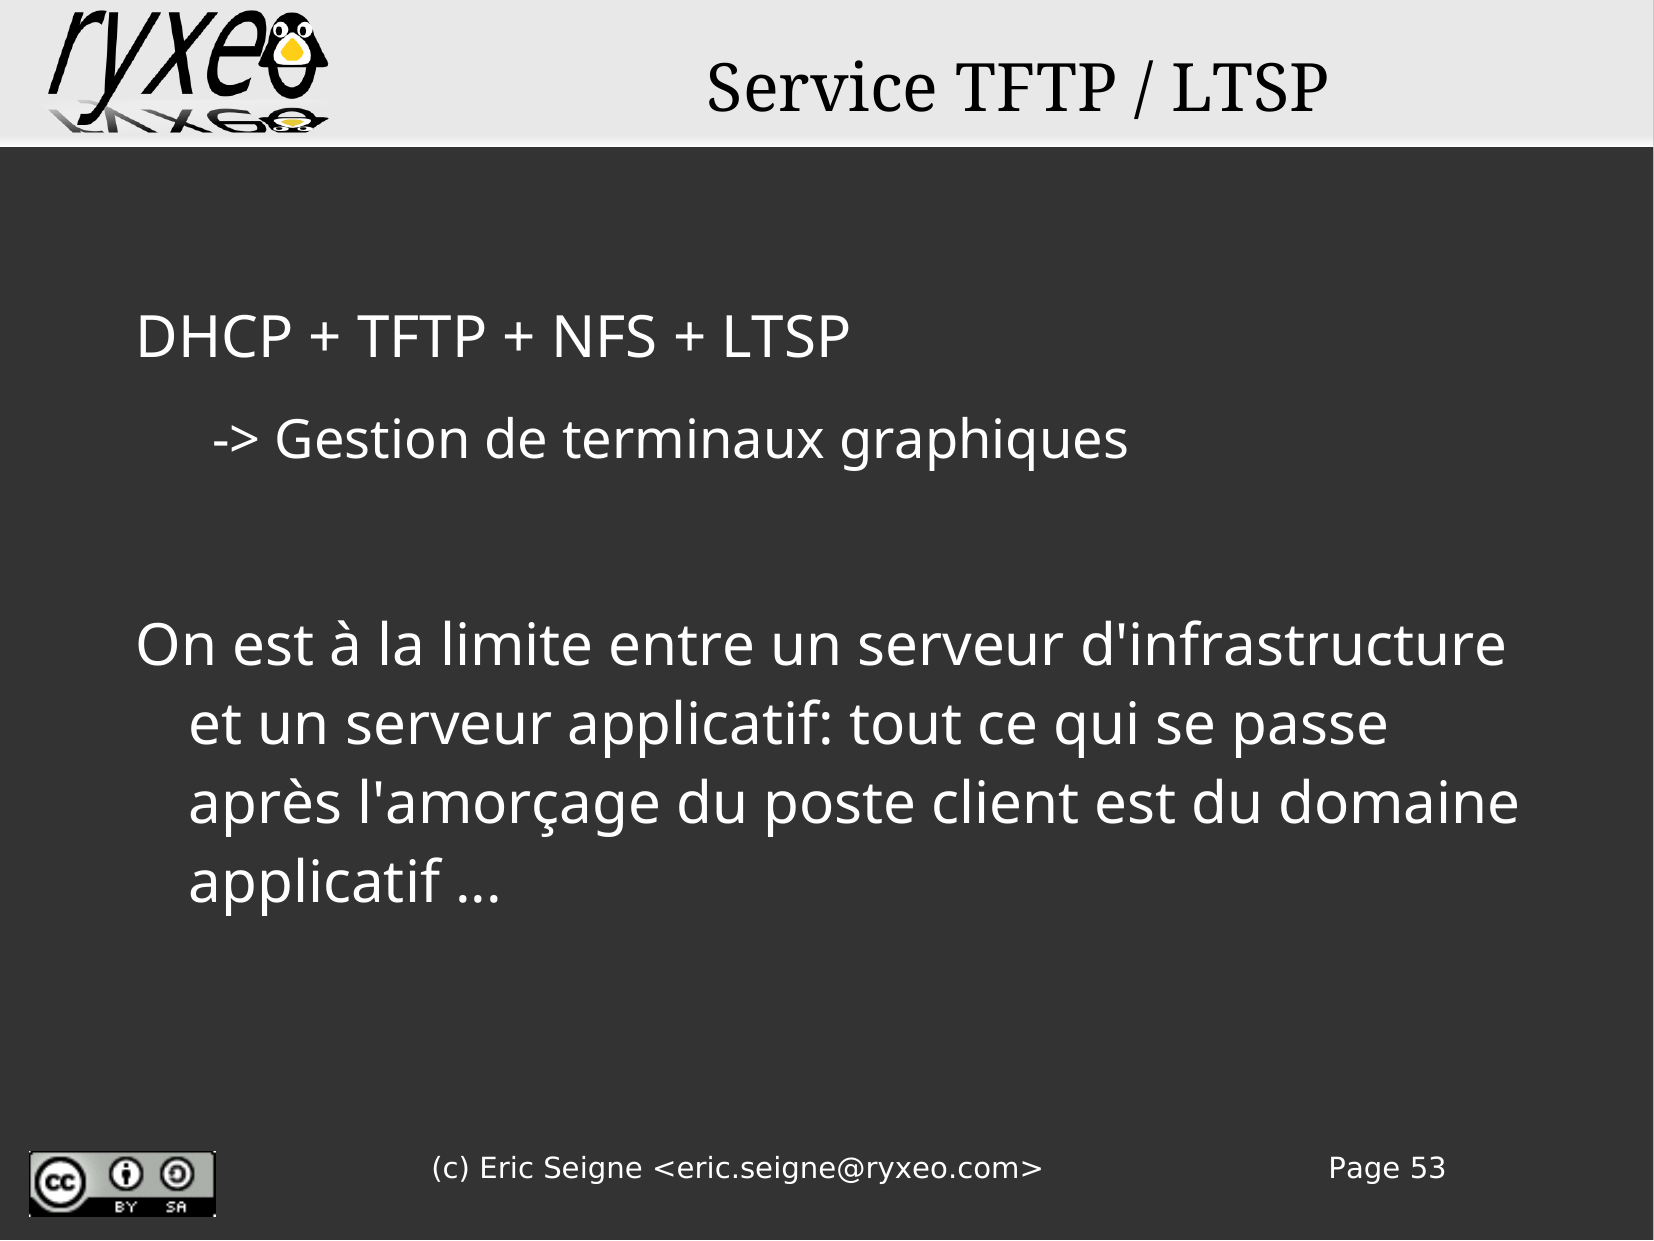

# Service TFTP / LTSP
DHCP + TFTP + NFS + LTSP
-> Gestion de terminaux graphiques
On est à la limite entre un serveur d'infrastructure et un serveur applicatif: tout ce qui se passe après l'amorçage du poste client est du domaine applicatif ...
Toto le héro
53